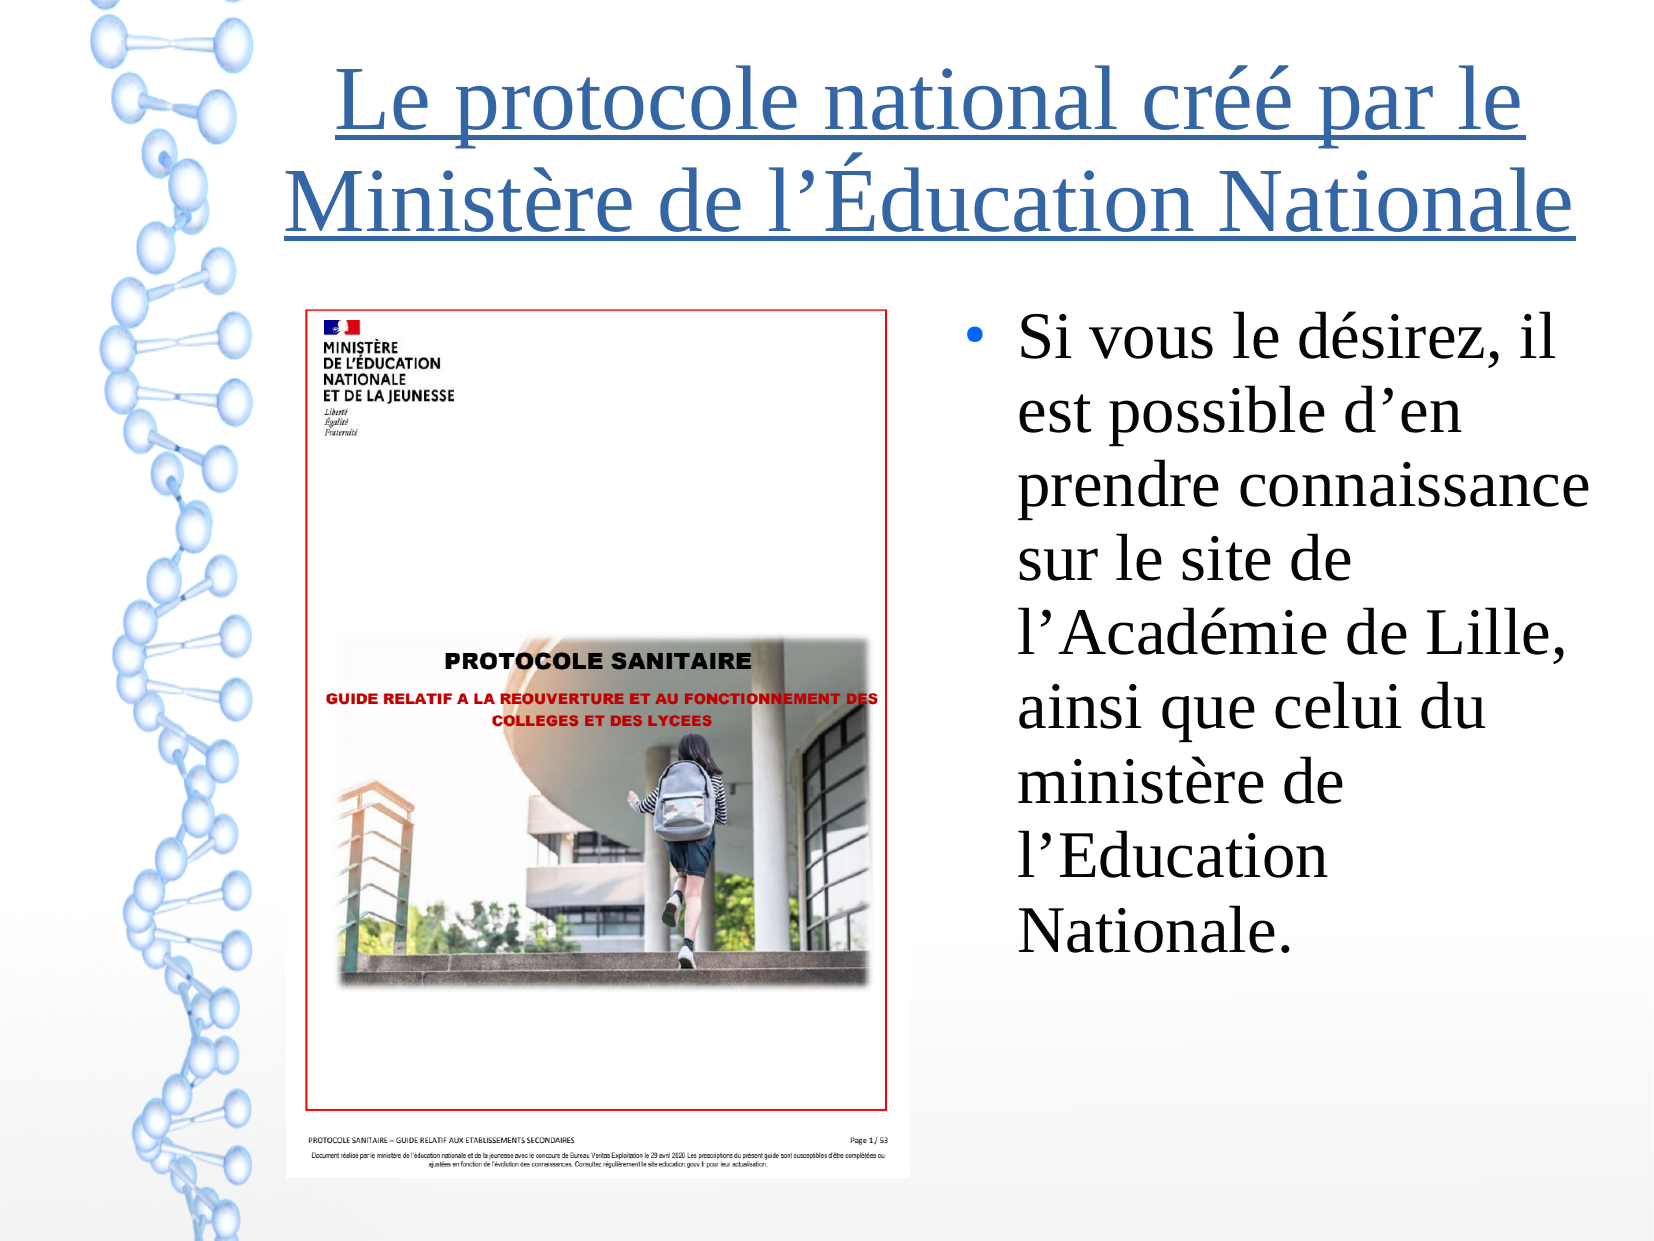

# Le protocole national créé par le Ministère de l’Éducation Nationale
Si vous le désirez, il est possible d’en prendre connaissance sur le site de l’Académie de Lille, ainsi que celui du ministère de l’Education Nationale.